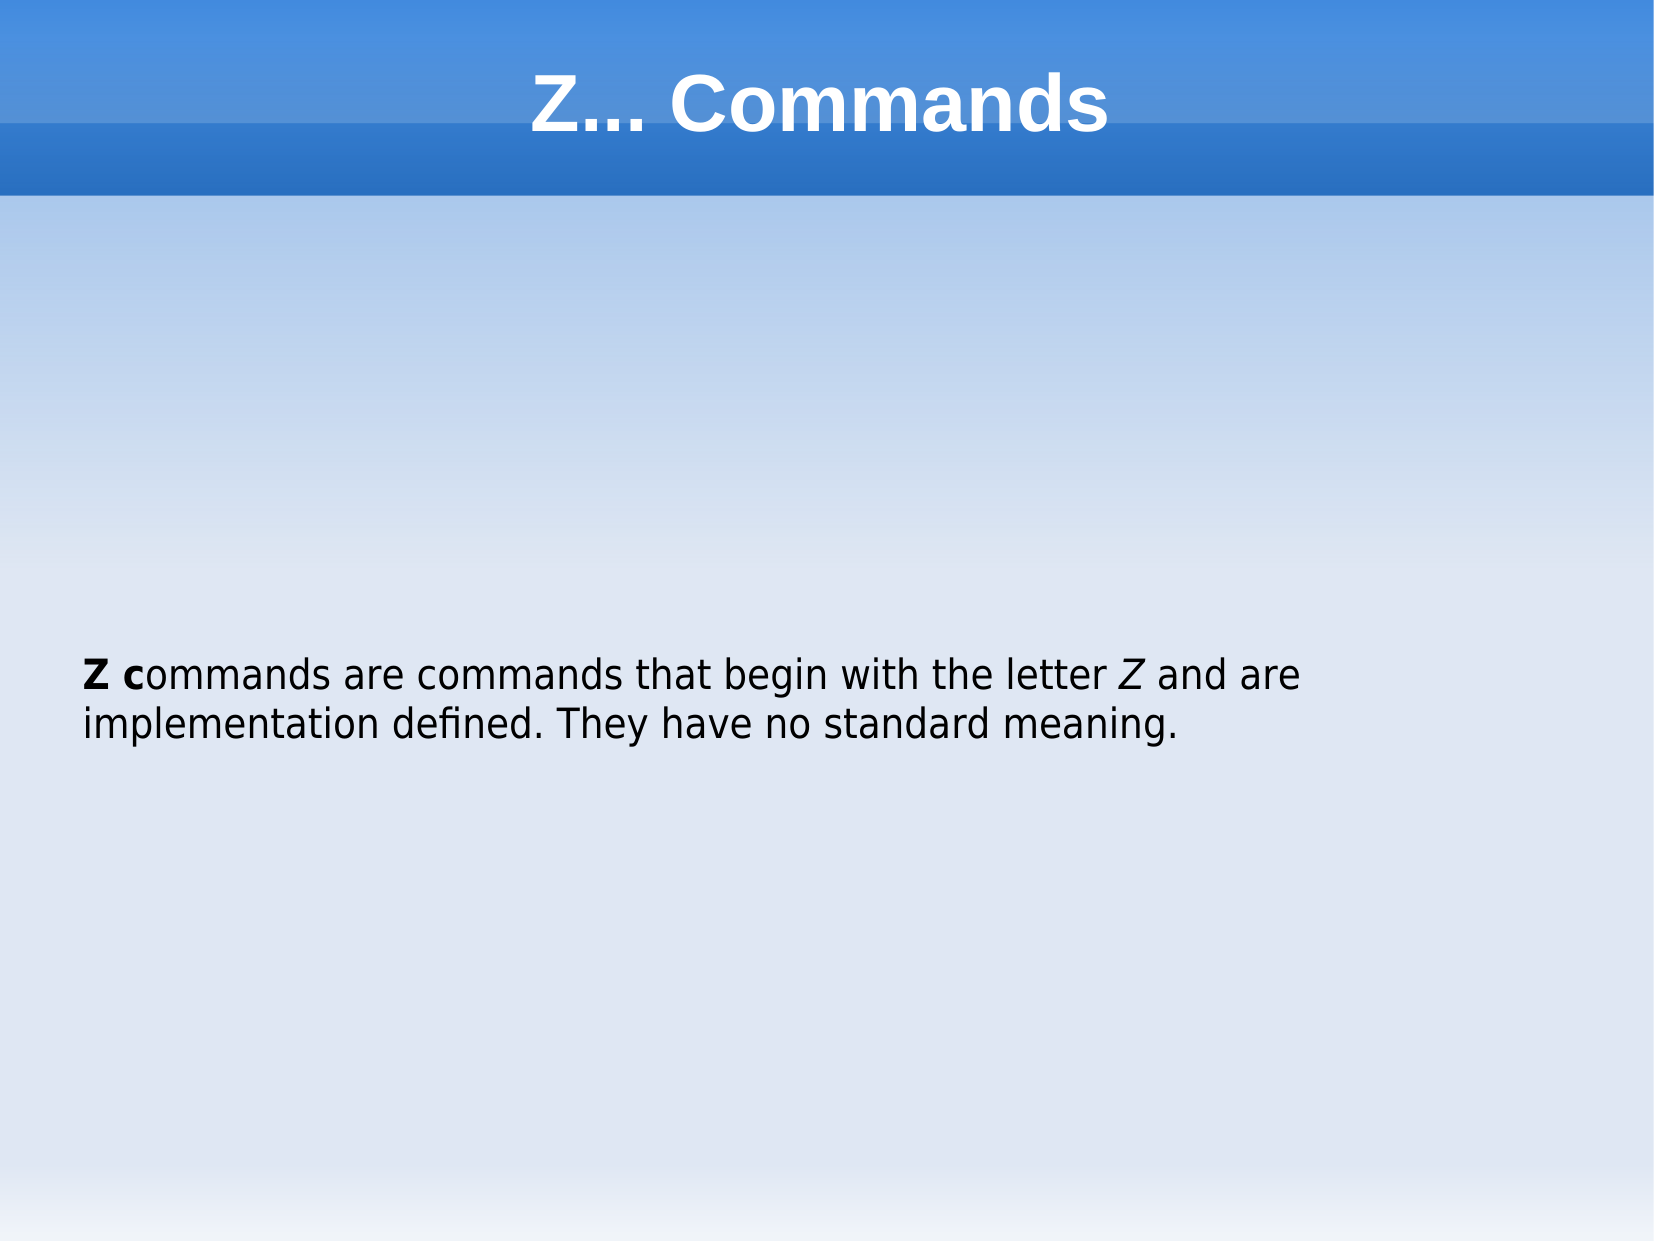

# Z... Commands
Z commands are commands that begin with the letter Z and are implementation defined. They have no standard meaning.